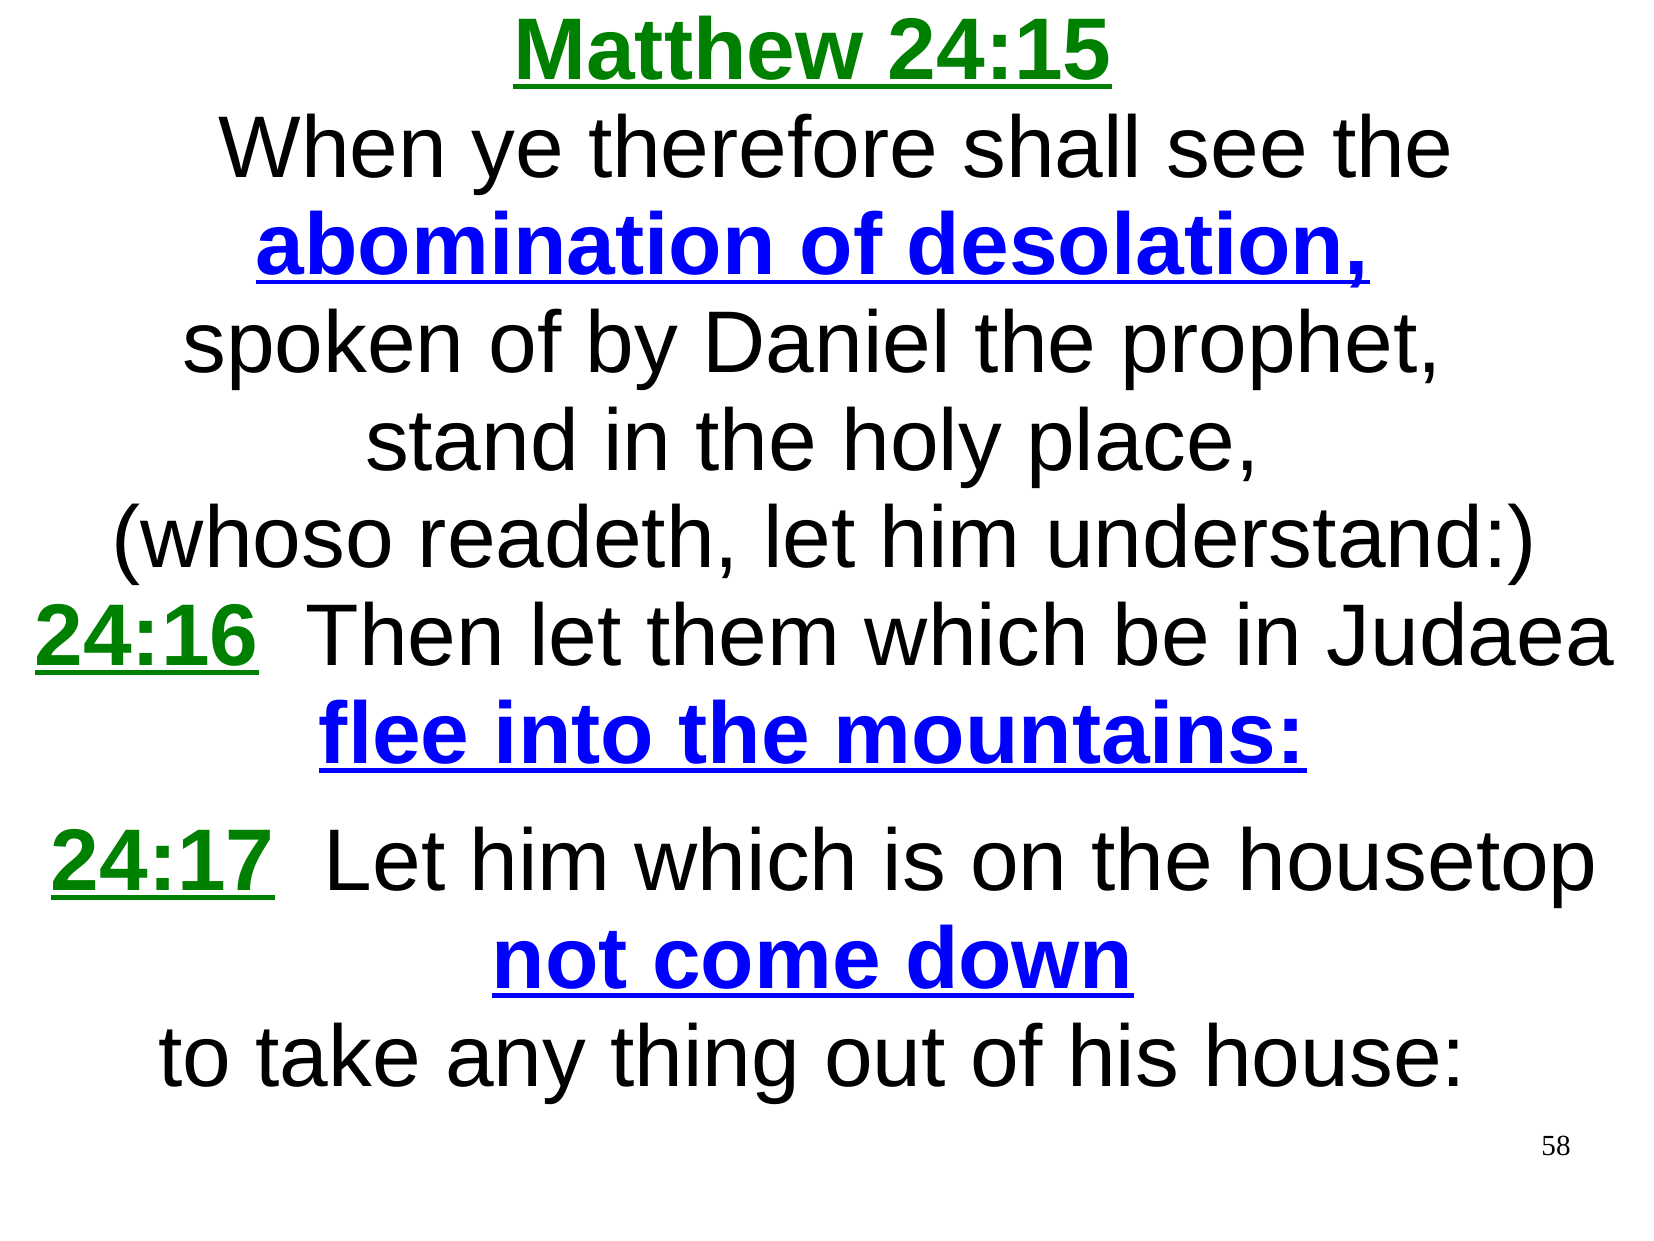

# Matthew 24:15  When ye therefore shall see the abomination of desolation, spoken of by Daniel the prophet, stand in the holy place, (whoso readeth, let him understand:) 24:16  Then let them which be in Judaea flee into the mountains:
24:17  Let him which is on the housetop not come down
to take any thing out of his house:
58